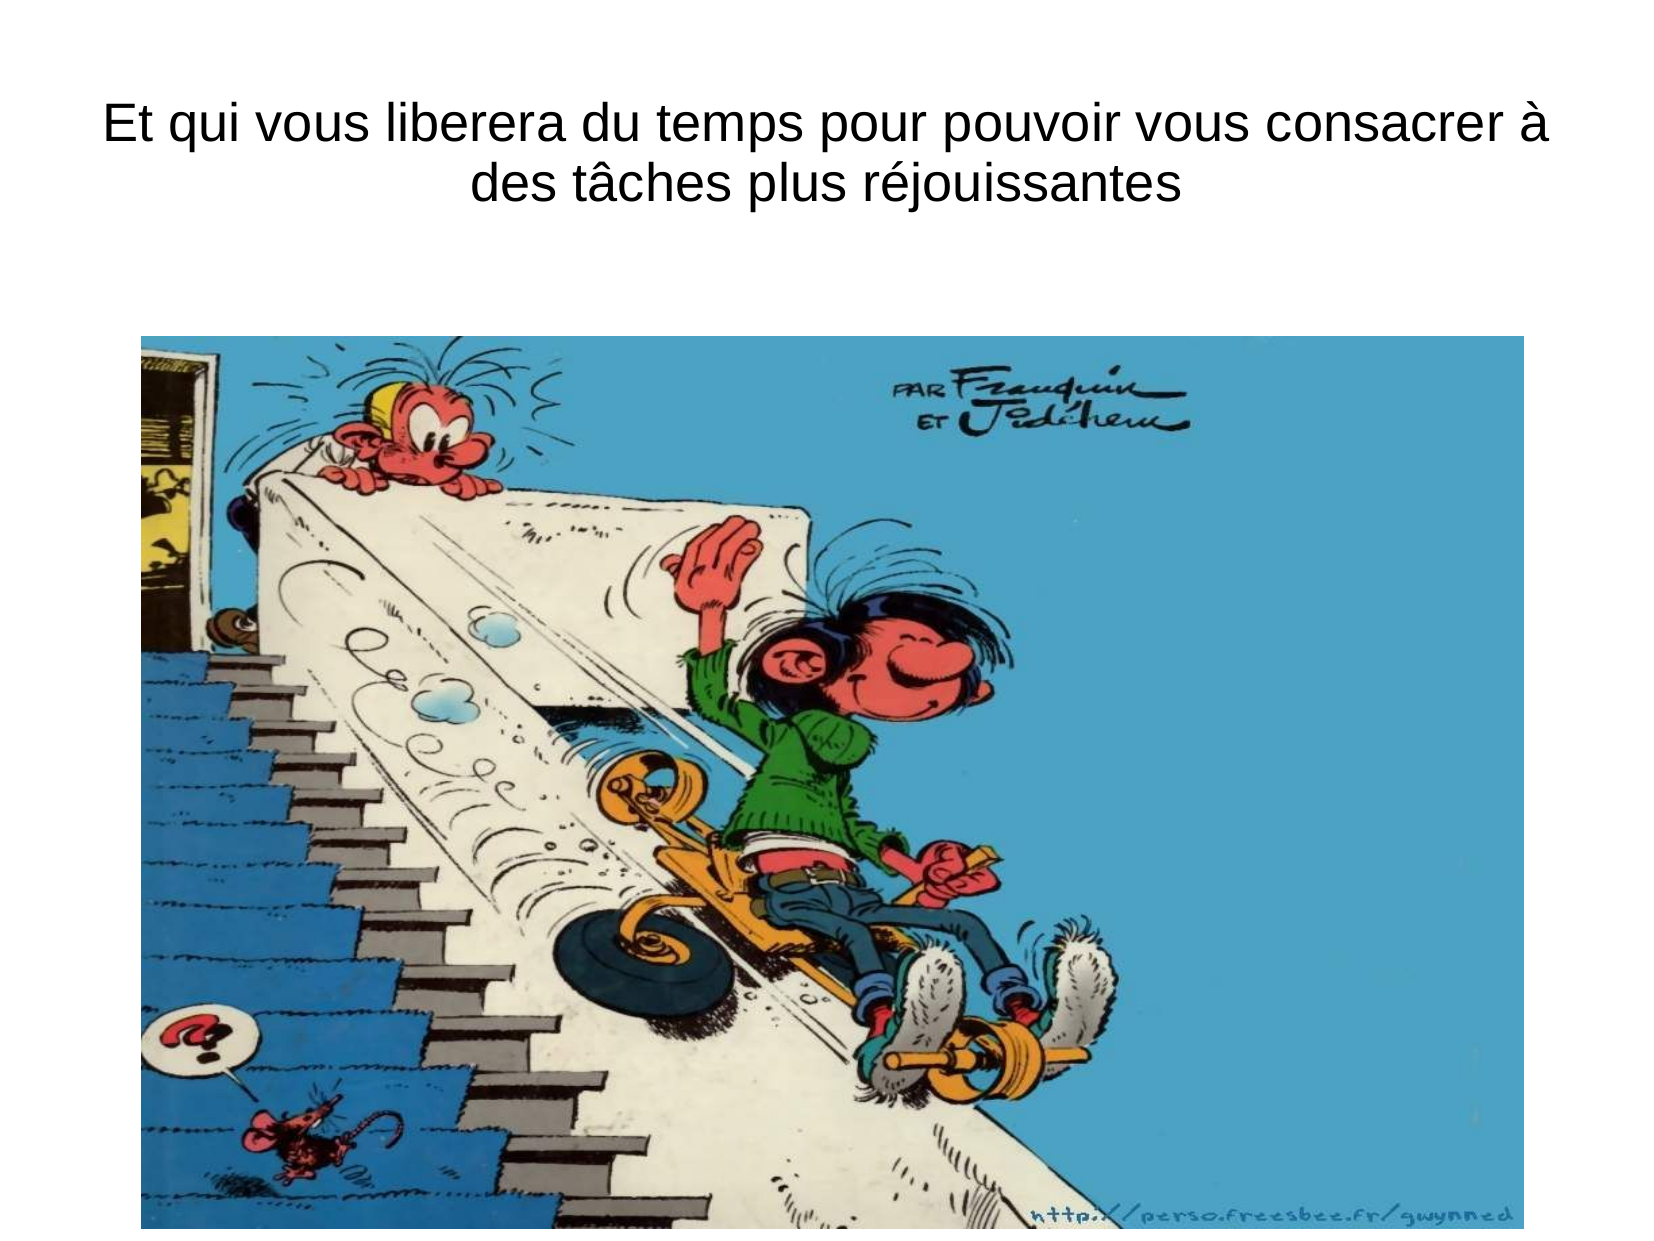

# Et qui vous liberera du temps pour pouvoir vous consacrer à des tâches plus réjouissantes